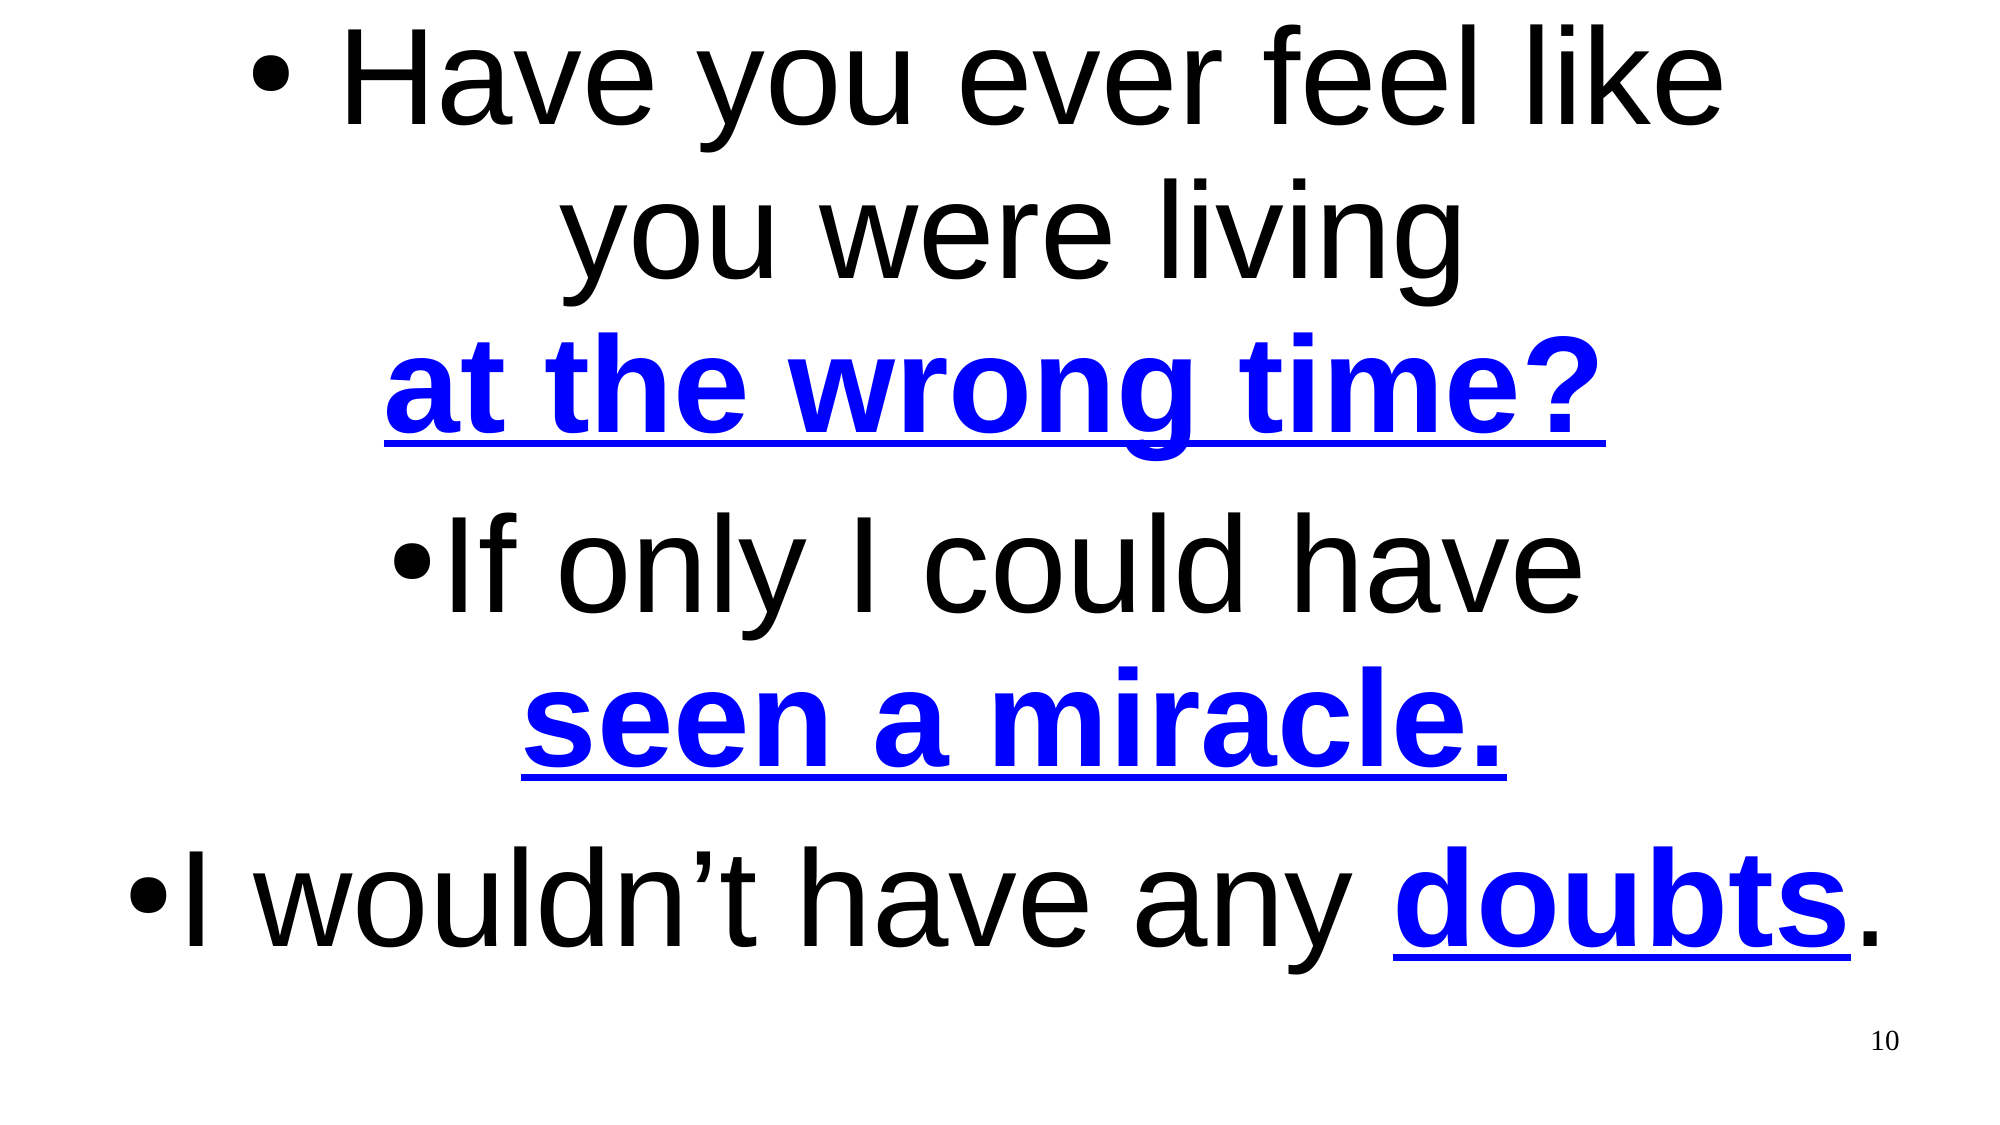

# Have you ever feel like you were living at the wrong time?
If only I could have
seen a miracle.
I wouldn’t have any doubts.
10